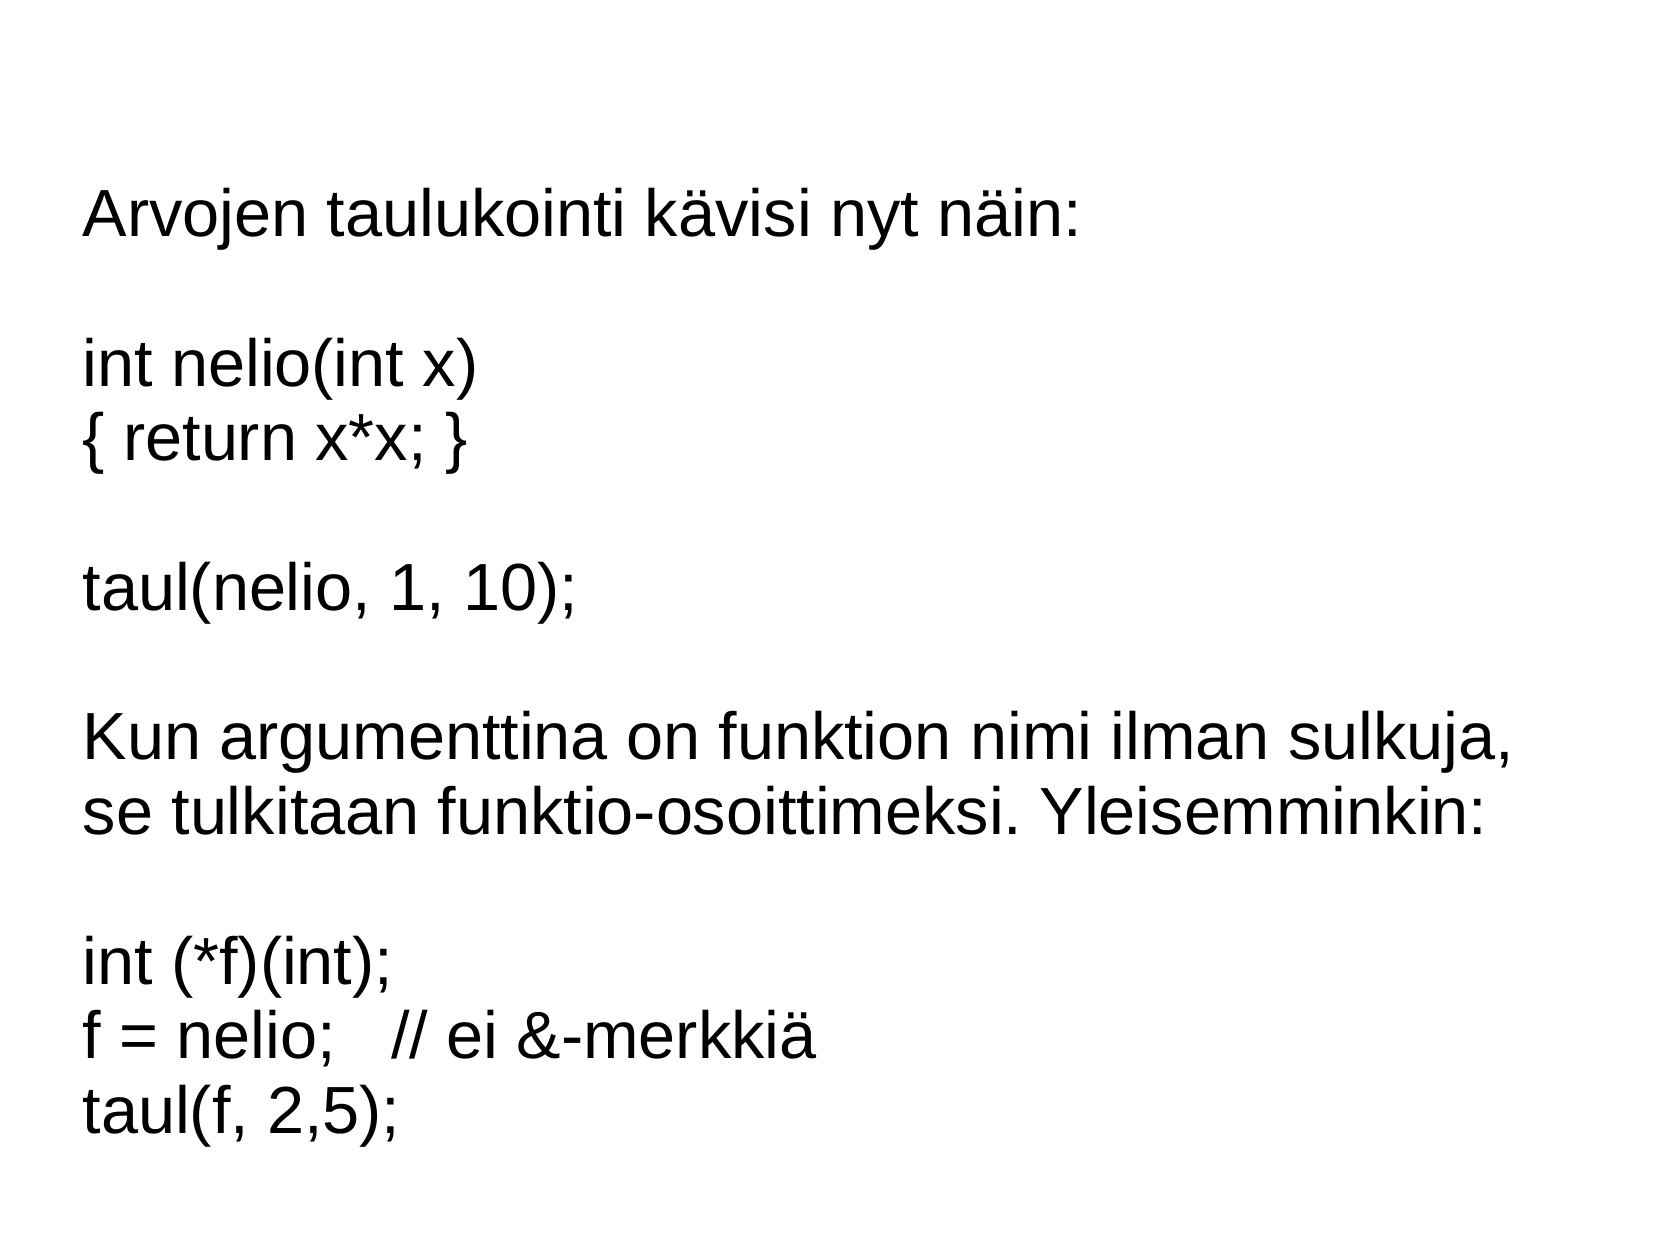

Arvojen taulukointi kävisi nyt näin:
int nelio(int x)
{ return x*x; }
taul(nelio, 1, 10);
Kun argumenttina on funktion nimi ilman sulkuja, se tulkitaan funktio-osoittimeksi. Yleisemminkin:
int (*f)(int);
f = nelio; // ei &-merkkiä
taul(f, 2,5);